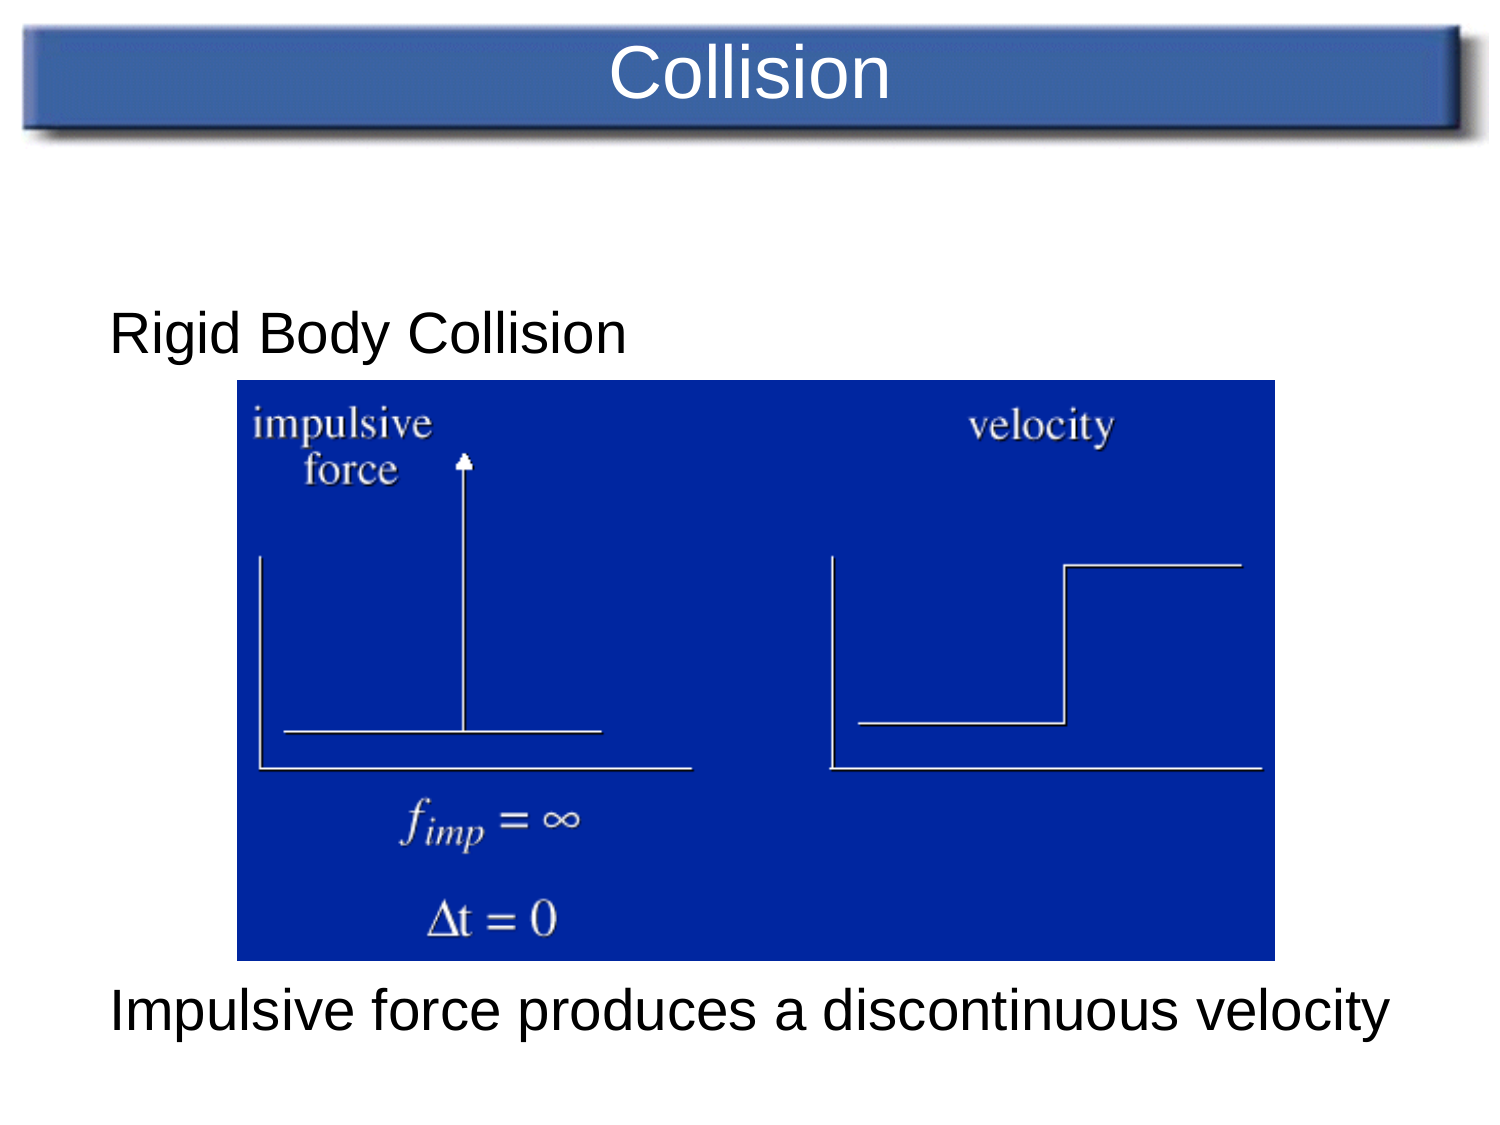

# Collision
Rigid Body Collision
Impulsive force produces a discontinuous velocity